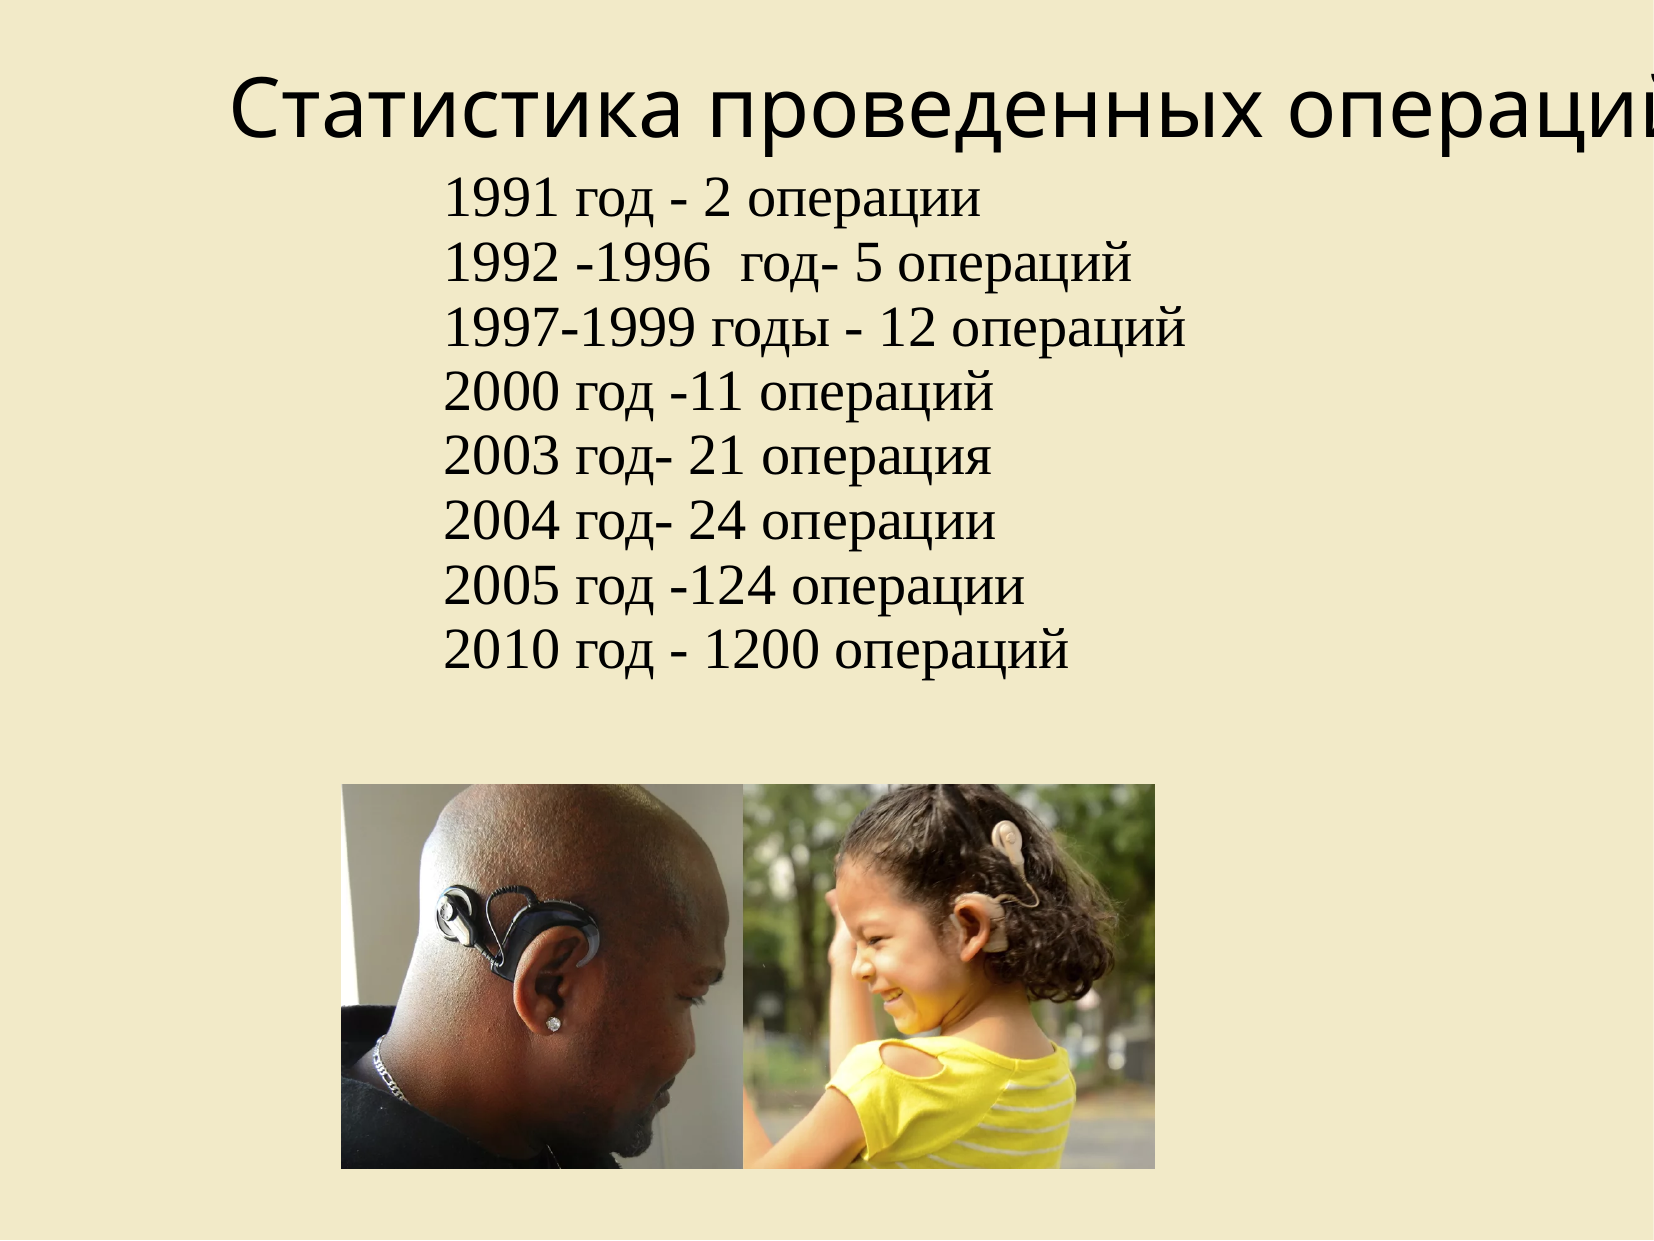

Статистика проведенных операций
1991 год - 2 операции
1992 -1996 год- 5 операций
1997-1999 годы - 12 операций
2000 год -11 операций
2003 год- 21 операция
2004 год- 24 операции
2005 год -124 операции
2010 год - 1200 операций